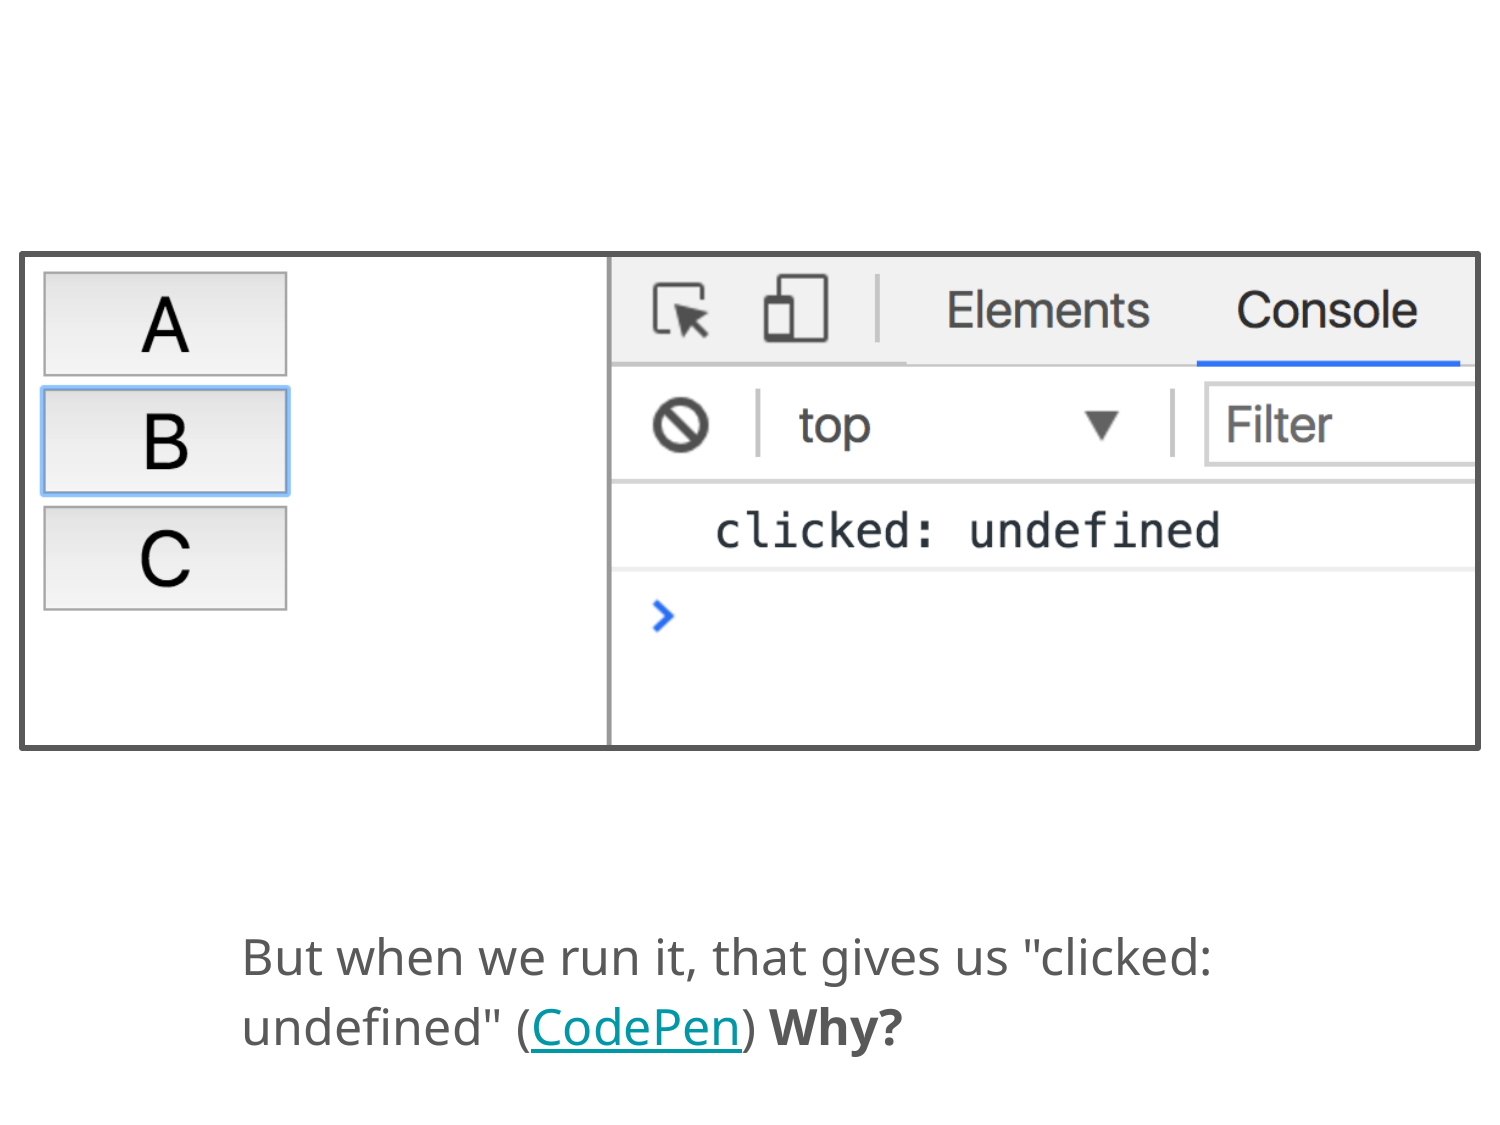

# But when we run it, that gives us "clicked: undefined" (CodePen) Why?